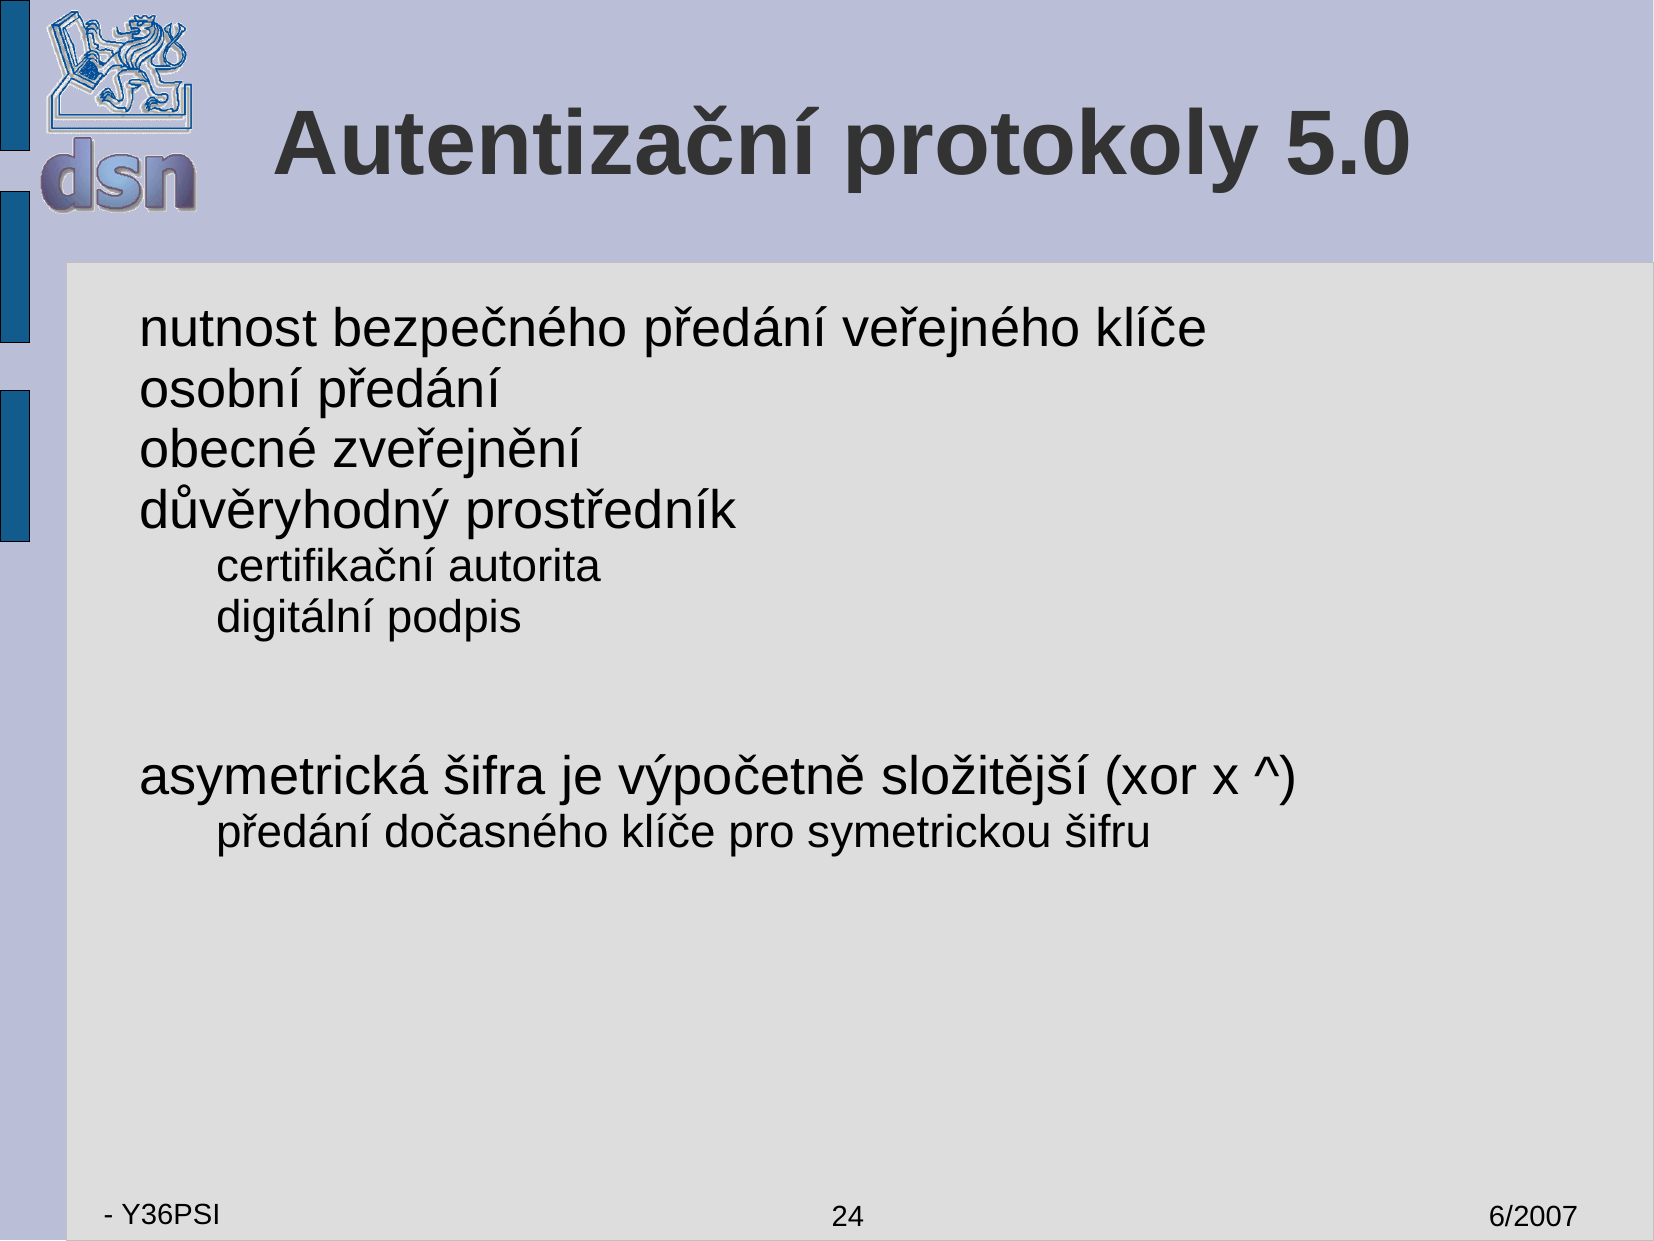

# Autentizační protokoly 5.0
nutnost bezpečného předání veřejného klíče
osobní předání
obecné zveřejnění
důvěryhodný prostředník
certifikační autorita
digitální podpis
asymetrická šifra je výpočetně složitější (xor x ^)
předání dočasného klíče pro symetrickou šifru